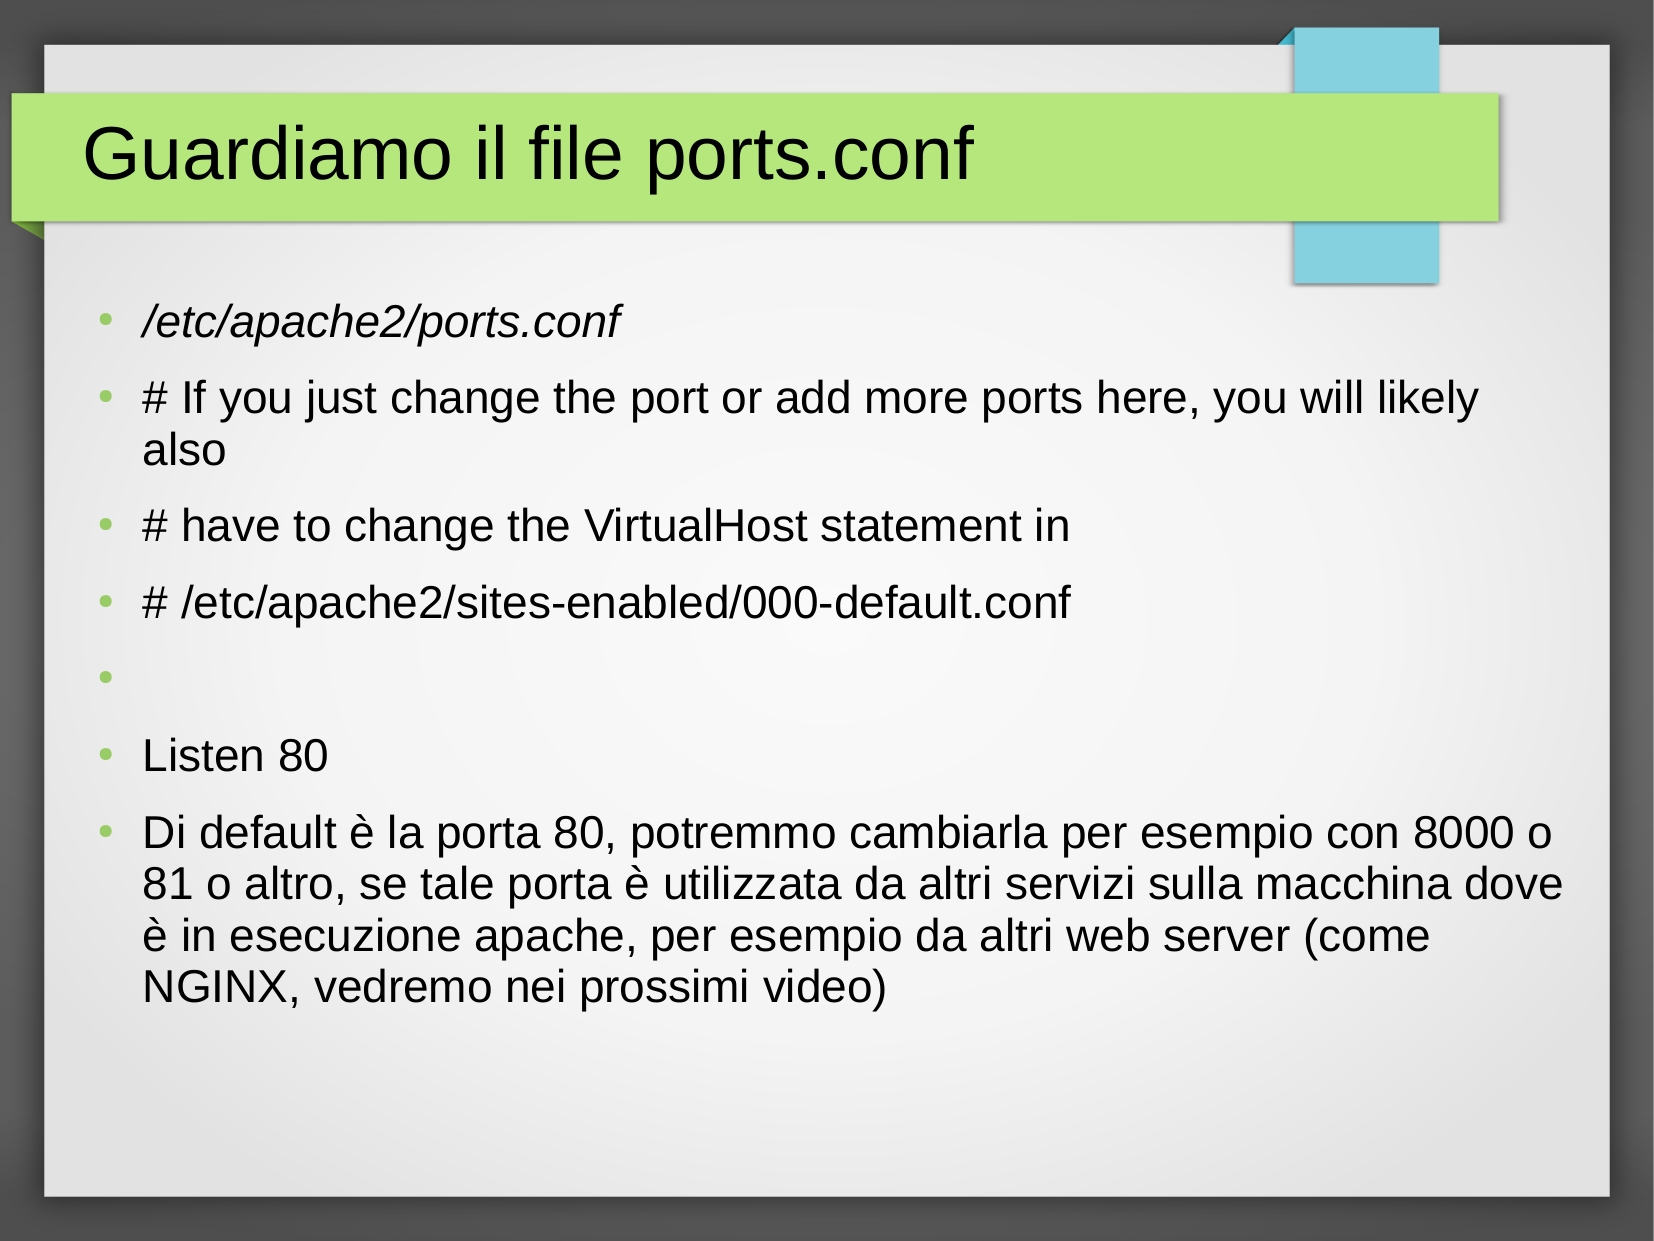

# Guardiamo il file ports.conf
/etc/apache2/ports.conf
# If you just change the port or add more ports here, you will likely also
# have to change the VirtualHost statement in
# /etc/apache2/sites-enabled/000-default.conf
Listen 80
Di default è la porta 80, potremmo cambiarla per esempio con 8000 o 81 o altro, se tale porta è utilizzata da altri servizi sulla macchina dove è in esecuzione apache, per esempio da altri web server (come NGINX, vedremo nei prossimi video)